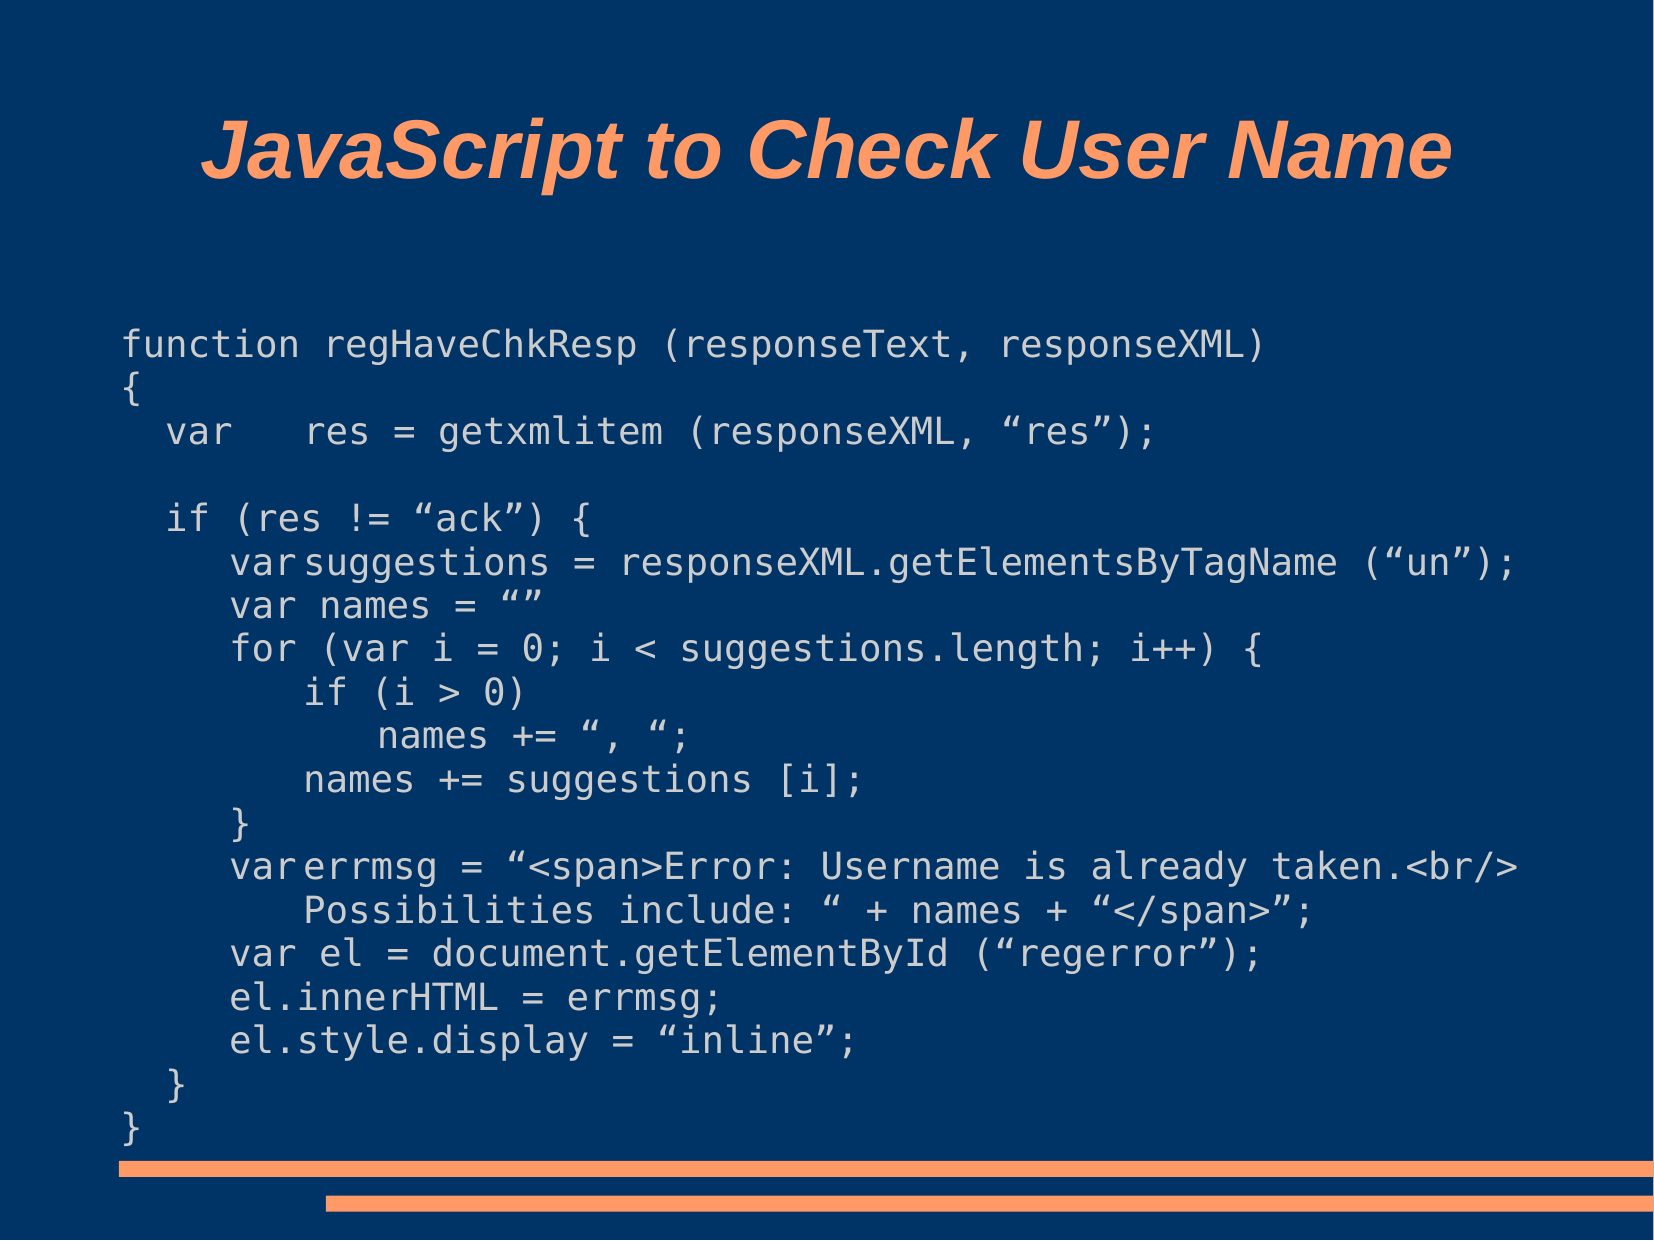

# JavaScript to Check User Name
function regHaveChkResp (responseText, responseXML)
{
 var	res = getxmlitem (responseXML, “res”);
 if (res != “ack”) {
	var	suggestions = responseXML.getElementsByTagName (“un”);
	var names = “”
	for (var i = 0; i < suggestions.length; i++) {
		if (i > 0)
			names += “, “;
		names += suggestions [i];
	}
	var	errmsg = “<span>Error: Username is already taken.<br/>
		Possibilities include: “ + names + “</span>”;
	var el = document.getElementById (“regerror”);
	el.innerHTML = errmsg;
	el.style.display = “inline”;
 }
}